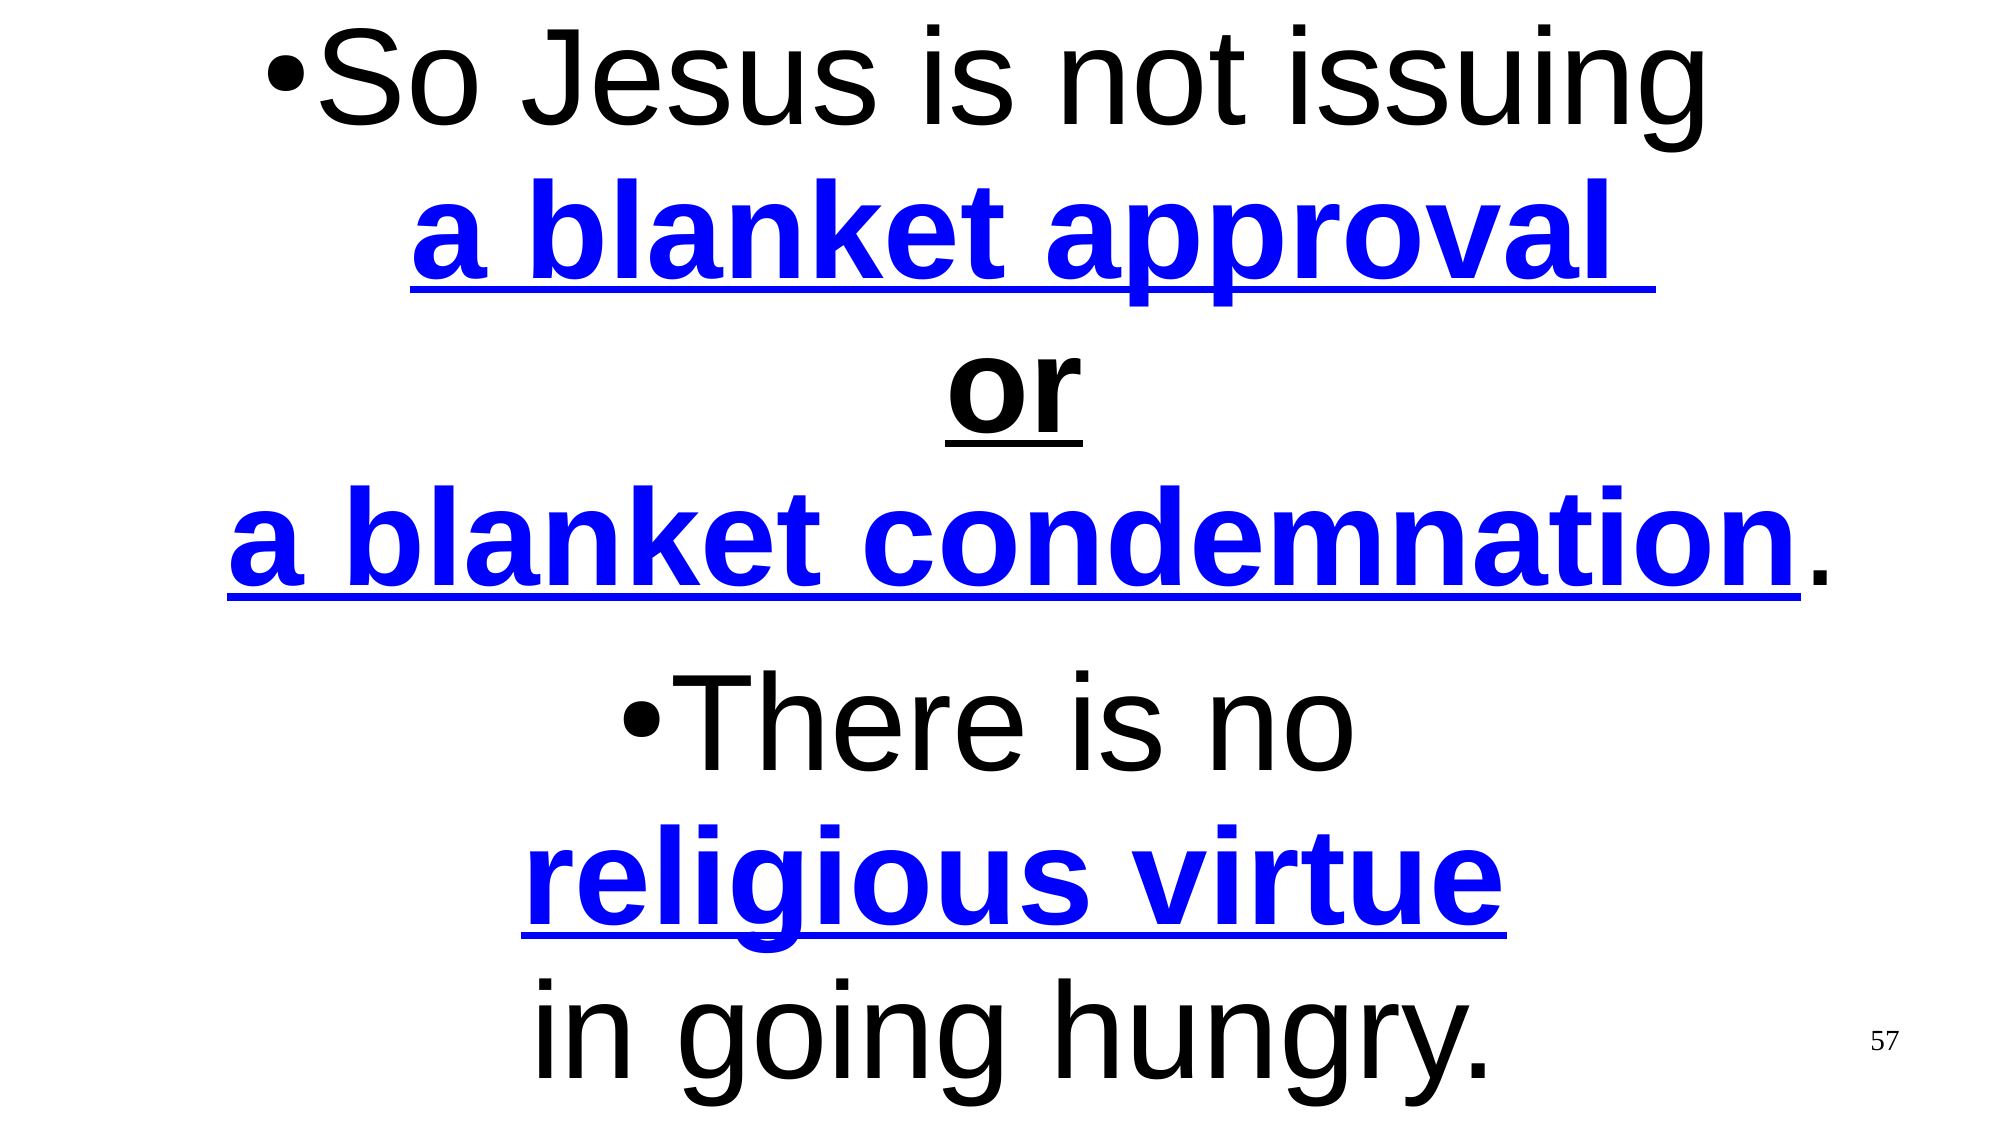

# So Jesus is not issuing a blanket approval or a blanket condemnation.
There is no
religious virtue
in going hungry.
57